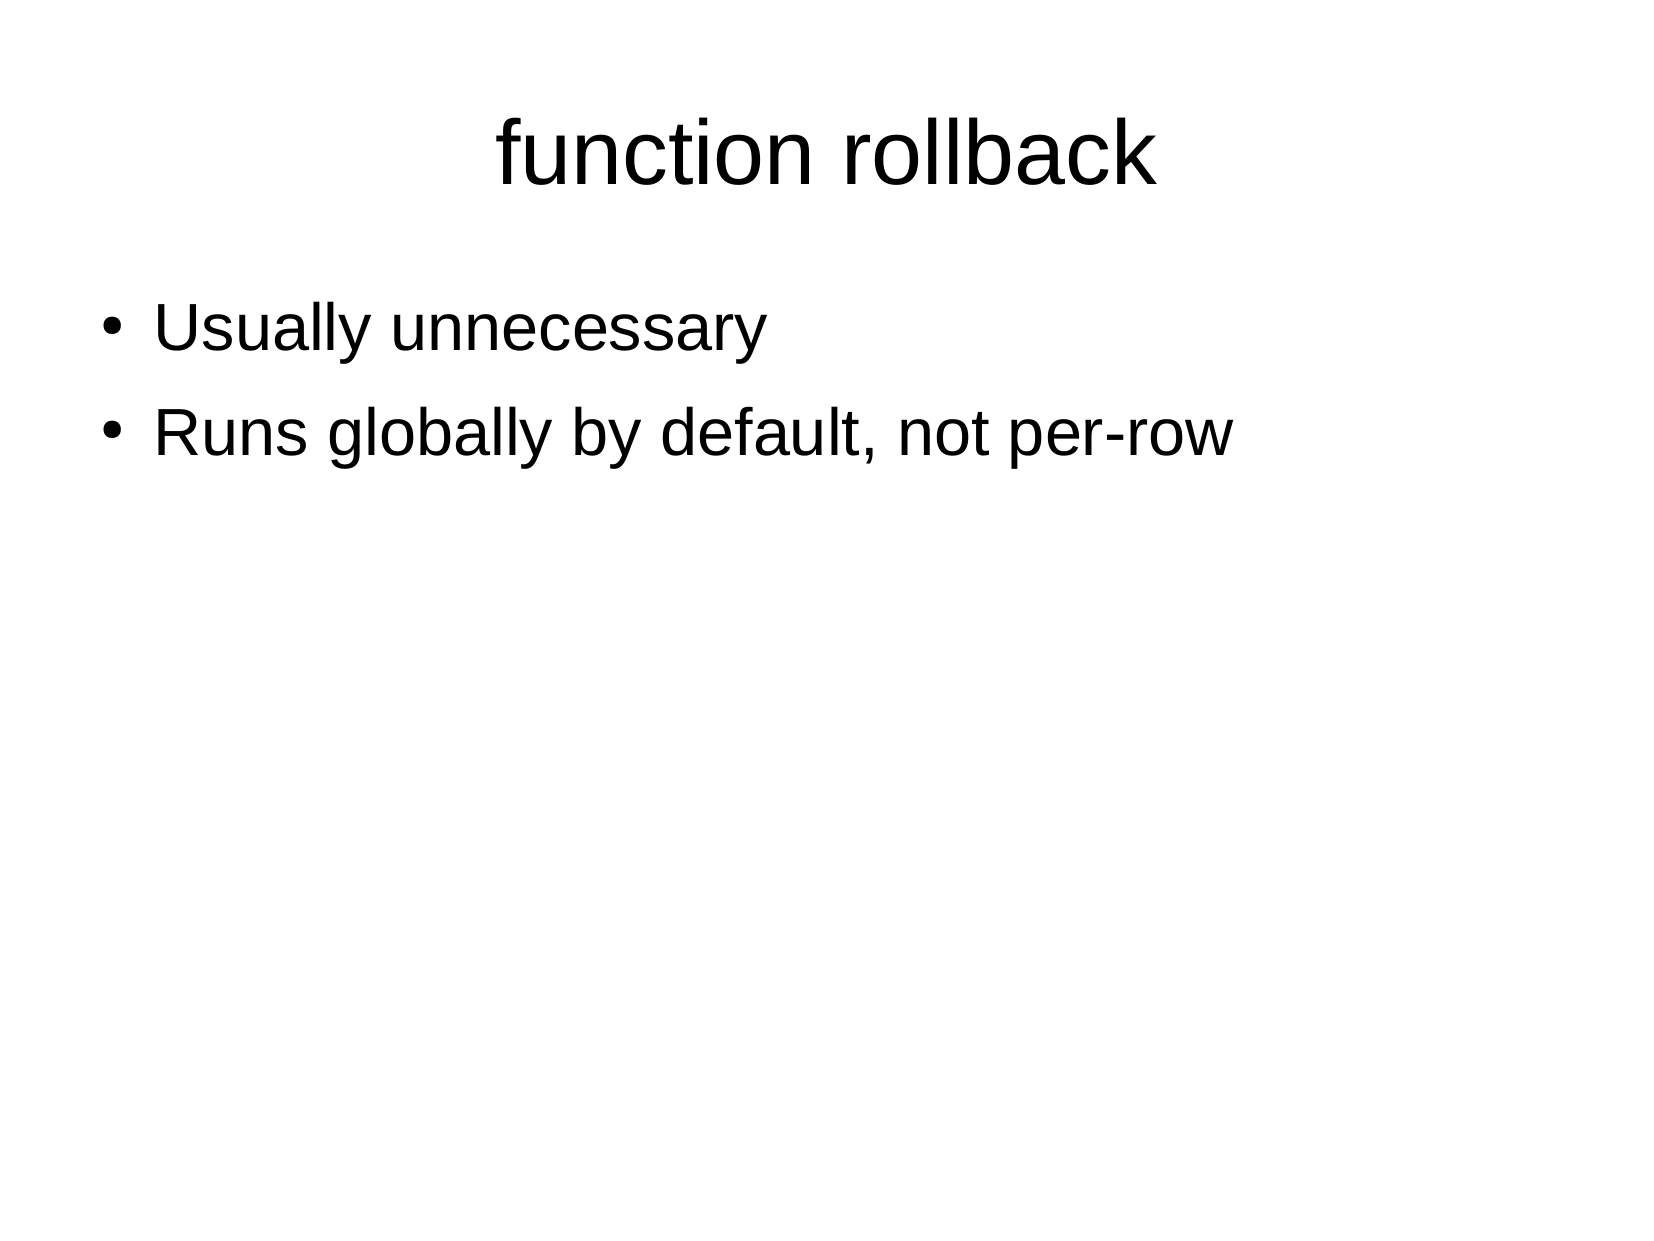

# function rollback
Usually unnecessary
Runs globally by default, not per-row